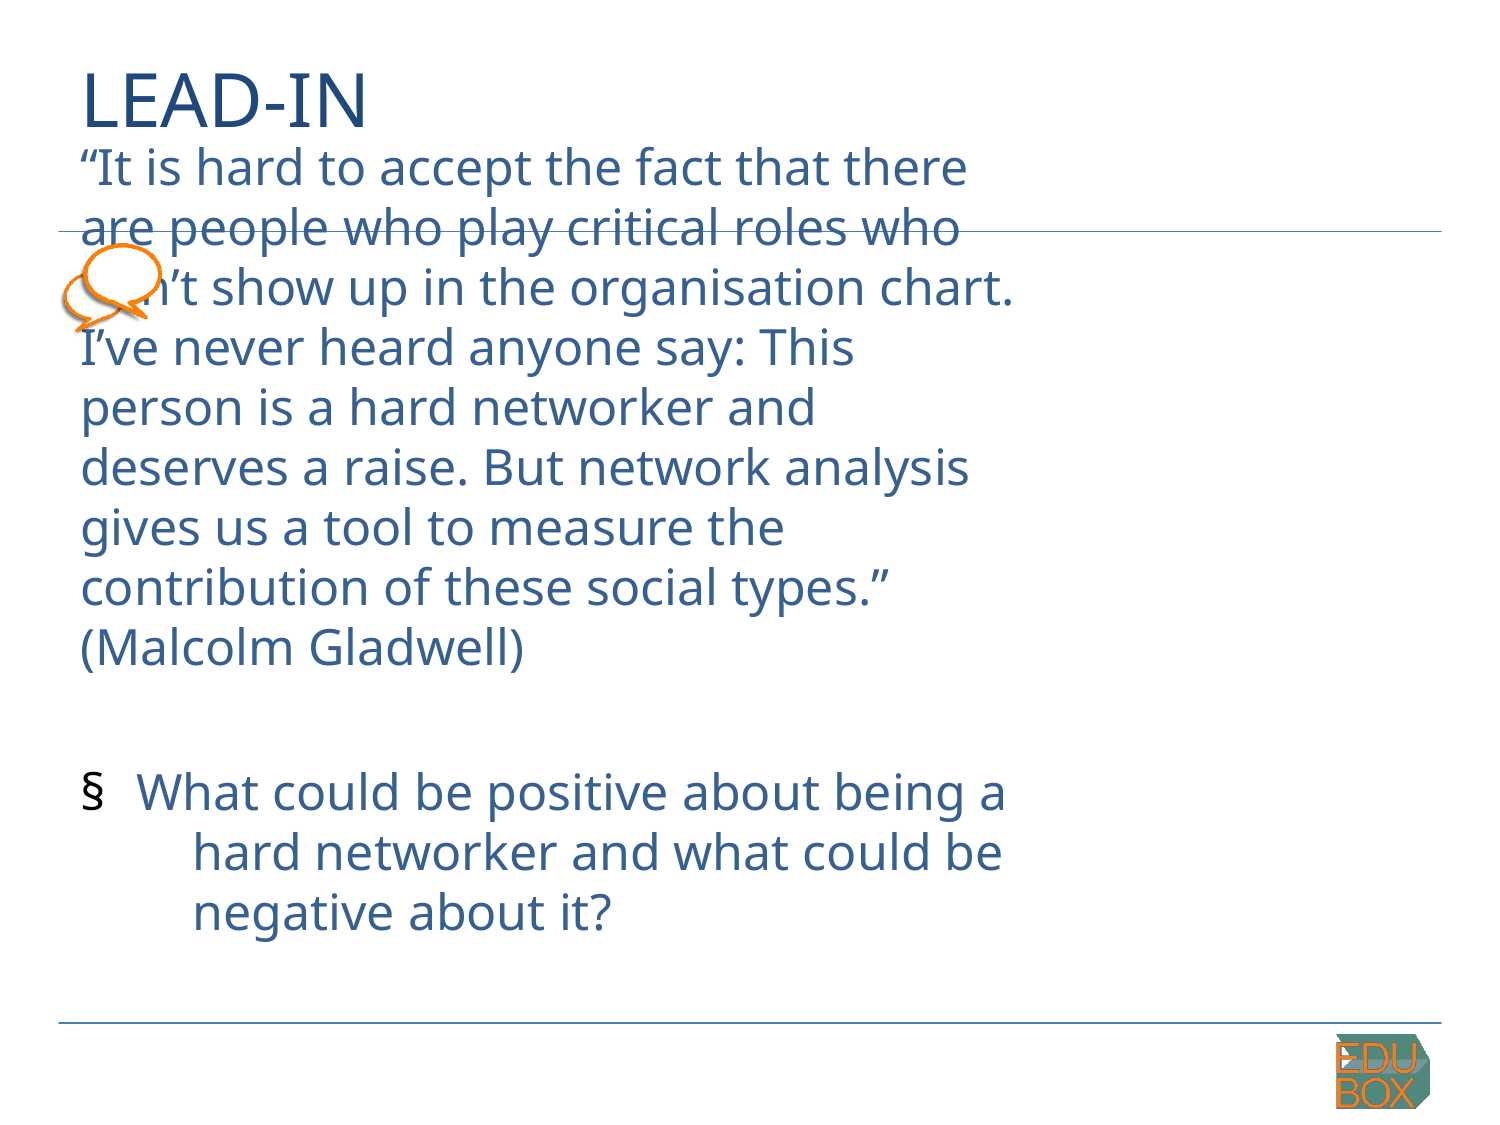

# LEAD-IN
“It is hard to accept the fact that there are people who play critical roles who don’t show up in the organisation chart. I’ve never heard anyone say: This person is a hard networker and deserves a raise. But network analysis gives us a tool to measure the contribution of these social types.” (Malcolm Gladwell)
What could be positive about being a hard networker and what could be negative about it?